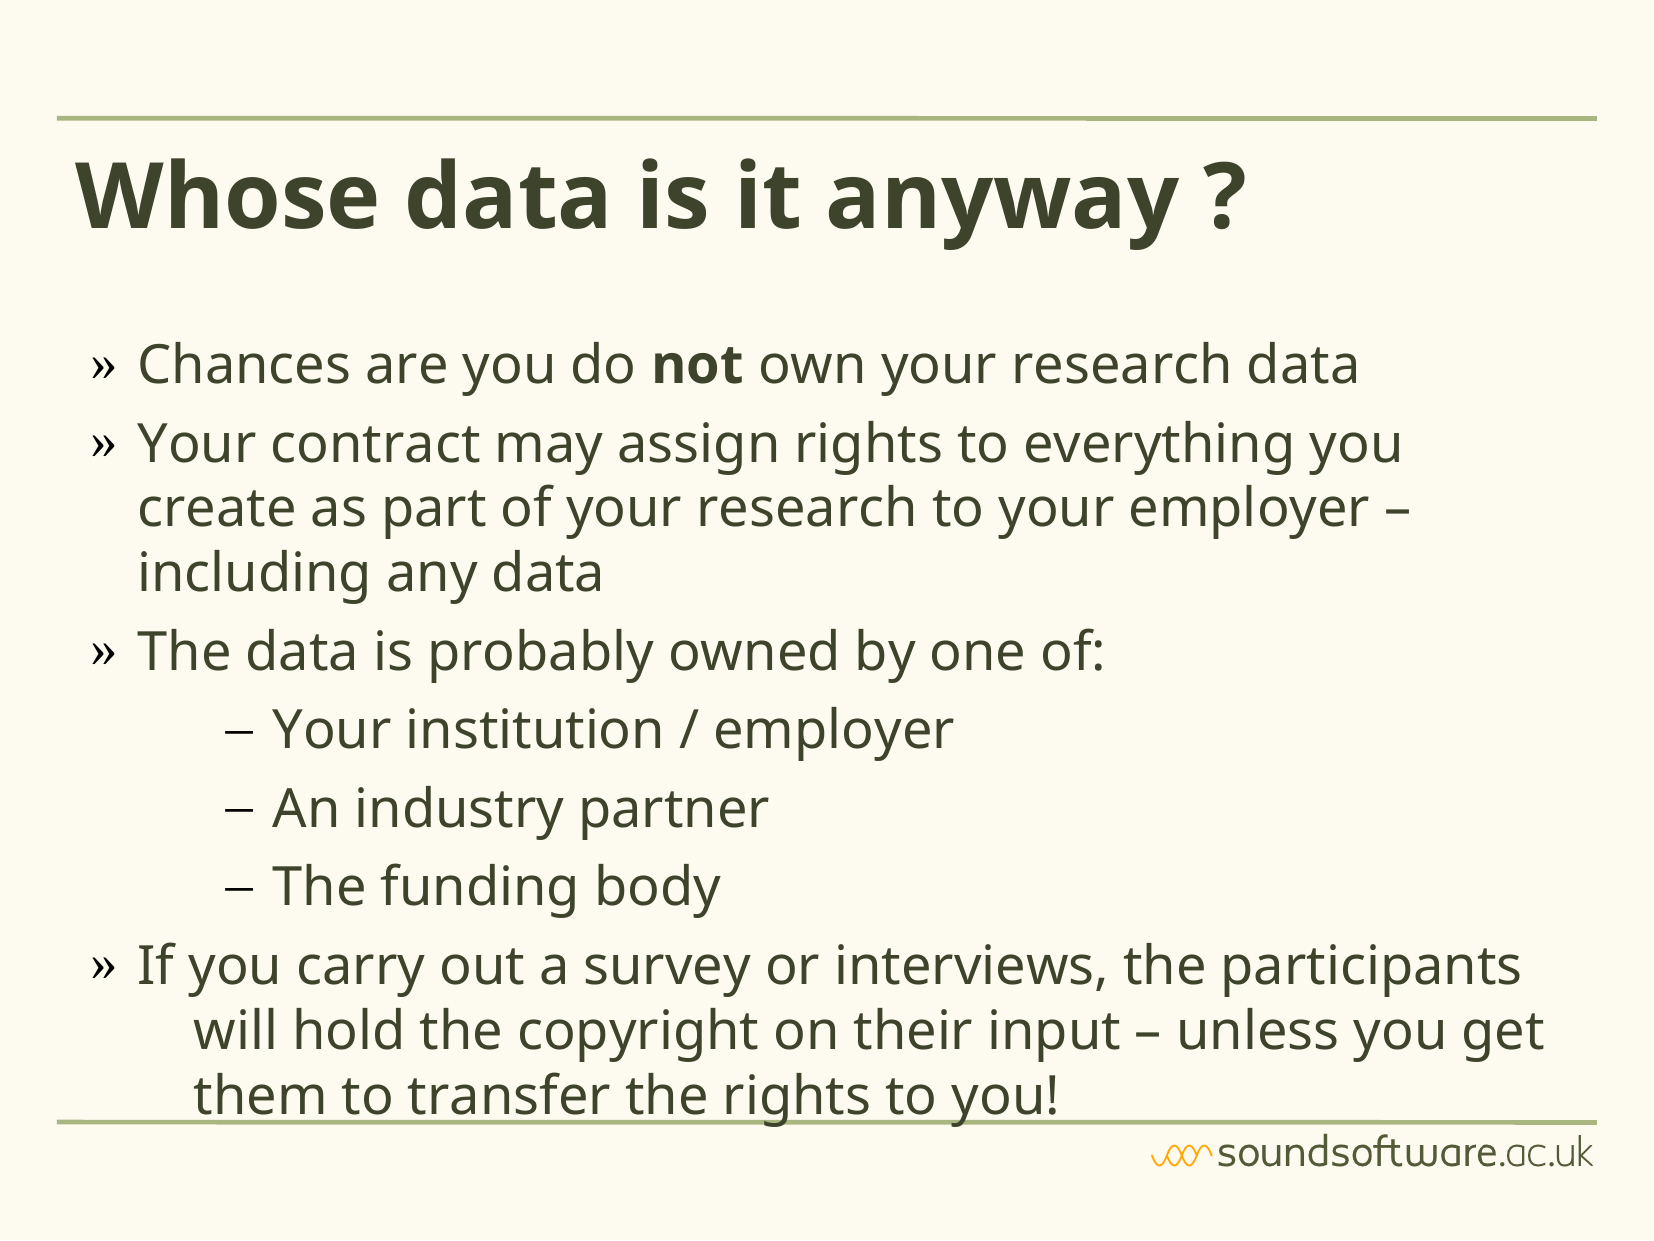

# Whose data is it anyway ?
Chances are you do not own your research data
Your contract may assign rights to everything you create as part of your research to your employer – including any data
The data is probably owned by one of:
Your institution / employer
An industry partner
The funding body
If you carry out a survey or interviews, the participants will hold the copyright on their input – unless you get them to transfer the rights to you!